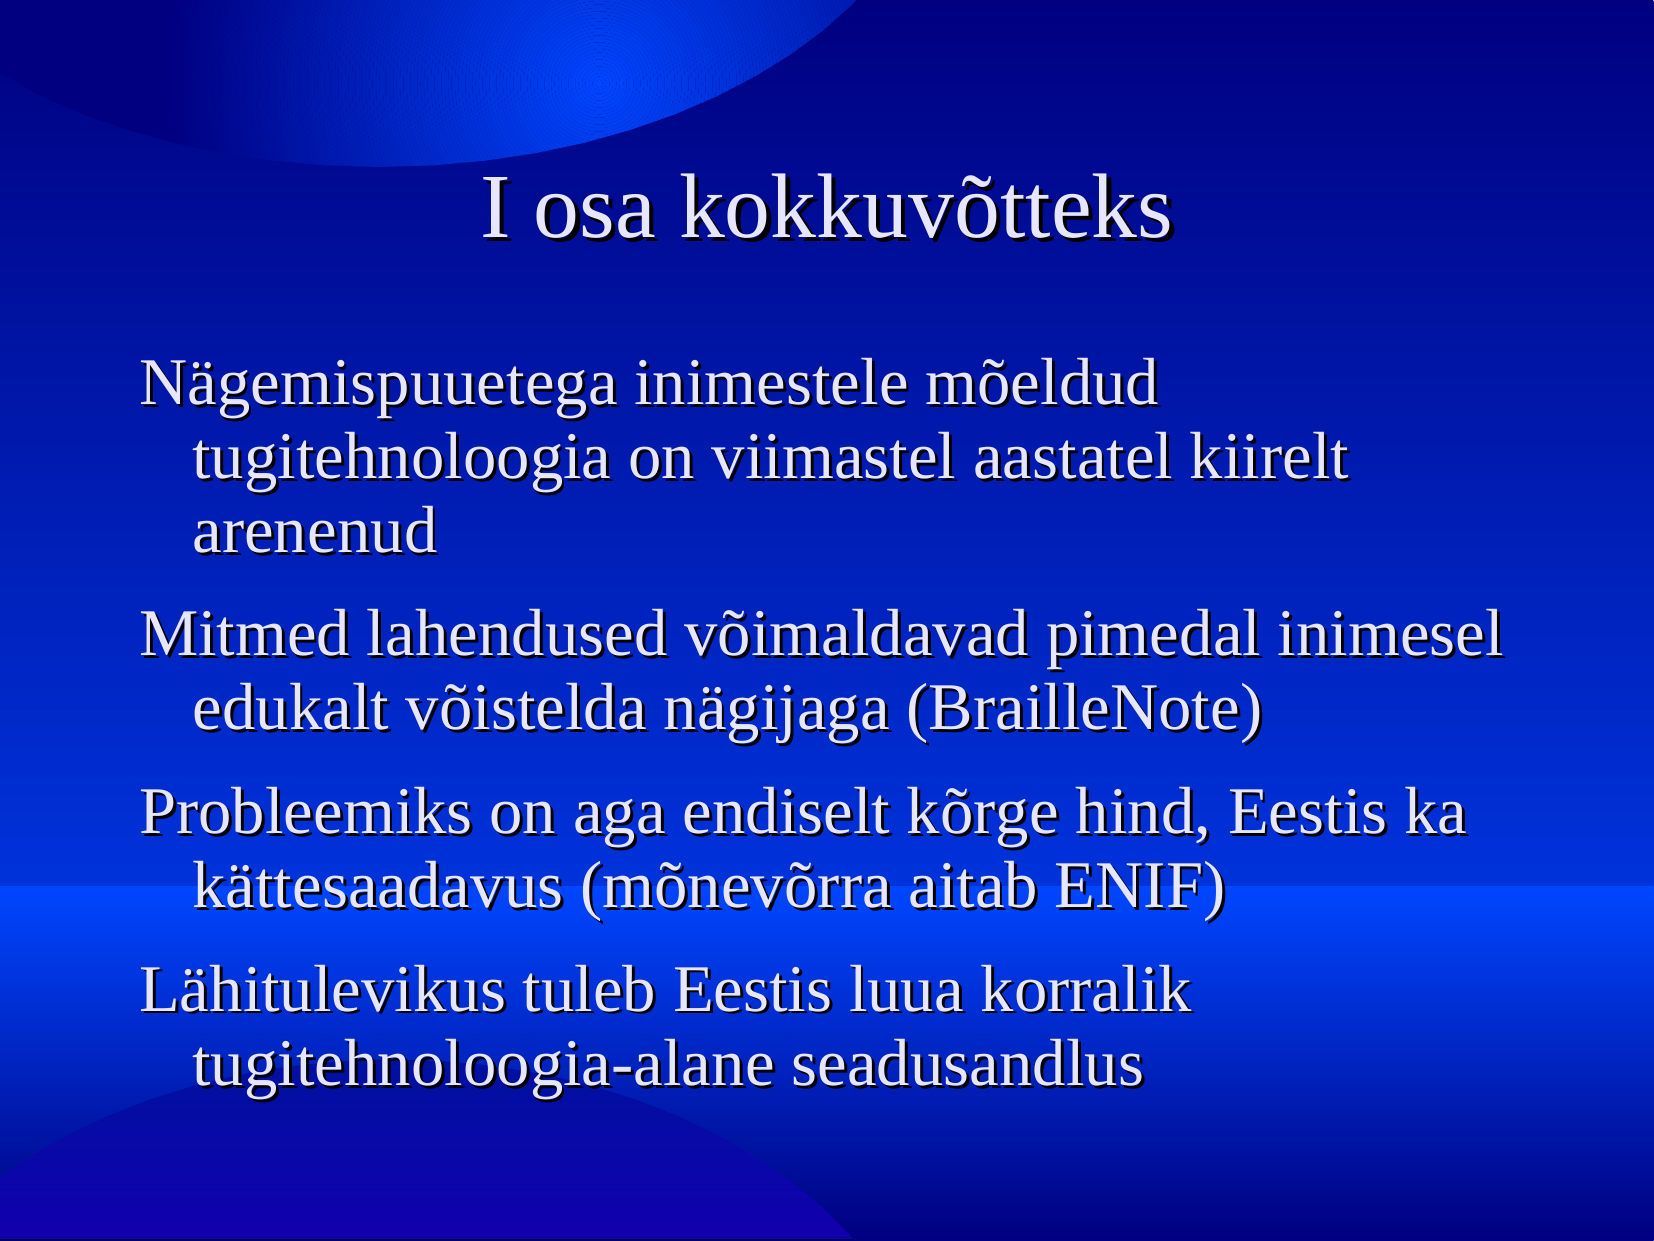

# I osa kokkuvõtteks
Nägemispuuetega inimestele mõeldud tugitehnoloogia on viimastel aastatel kiirelt arenenud
Mitmed lahendused võimaldavad pimedal inimesel edukalt võistelda nägijaga (BrailleNote)
Probleemiks on aga endiselt kõrge hind, Eestis ka kättesaadavus (mõnevõrra aitab ENIF)
Lähitulevikus tuleb Eestis luua korralik tugitehnoloogia-alane seadusandlus